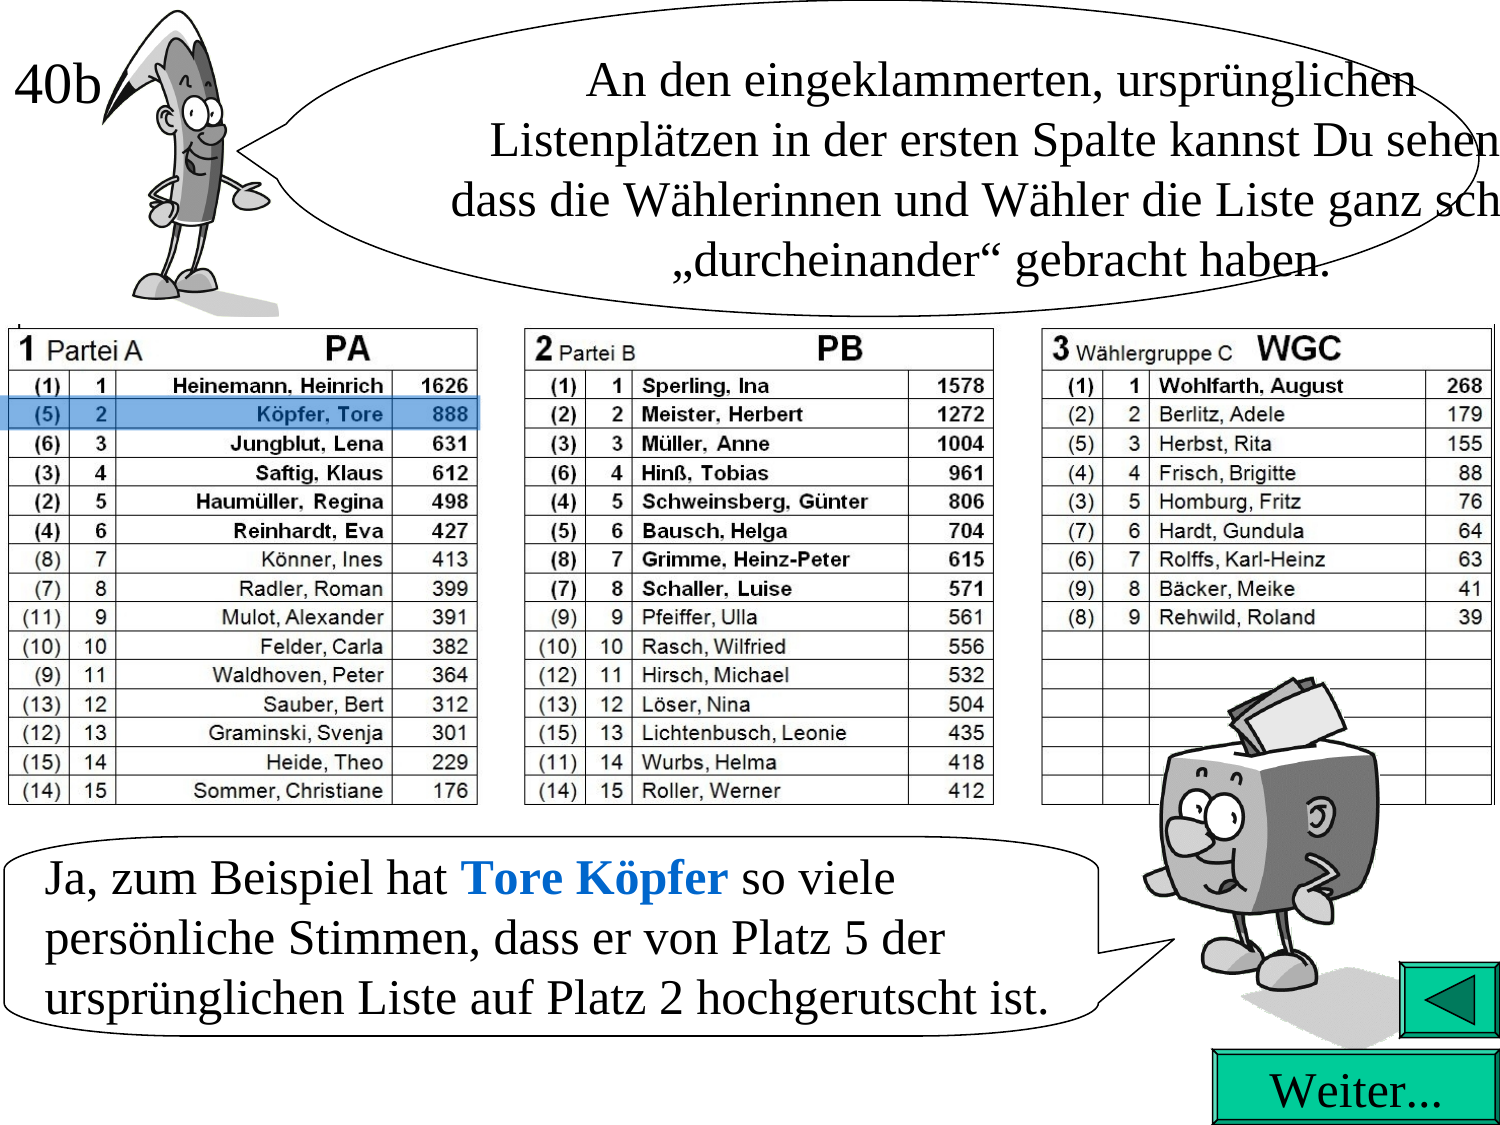

An den eingeklammerten, ursprünglichen
Listenplätzen in der ersten Spalte kannst Du sehen,
dass die Wählerinnen und Wähler die Liste ganz schön
„durcheinander“ gebracht haben.
40b
Ja, zum Beispiel hat Tore Köpfer so viele persönliche Stimmen, dass er von Platz 5 der ursprünglichen Liste auf Platz 2 hochgerutscht ist.
Weiter...